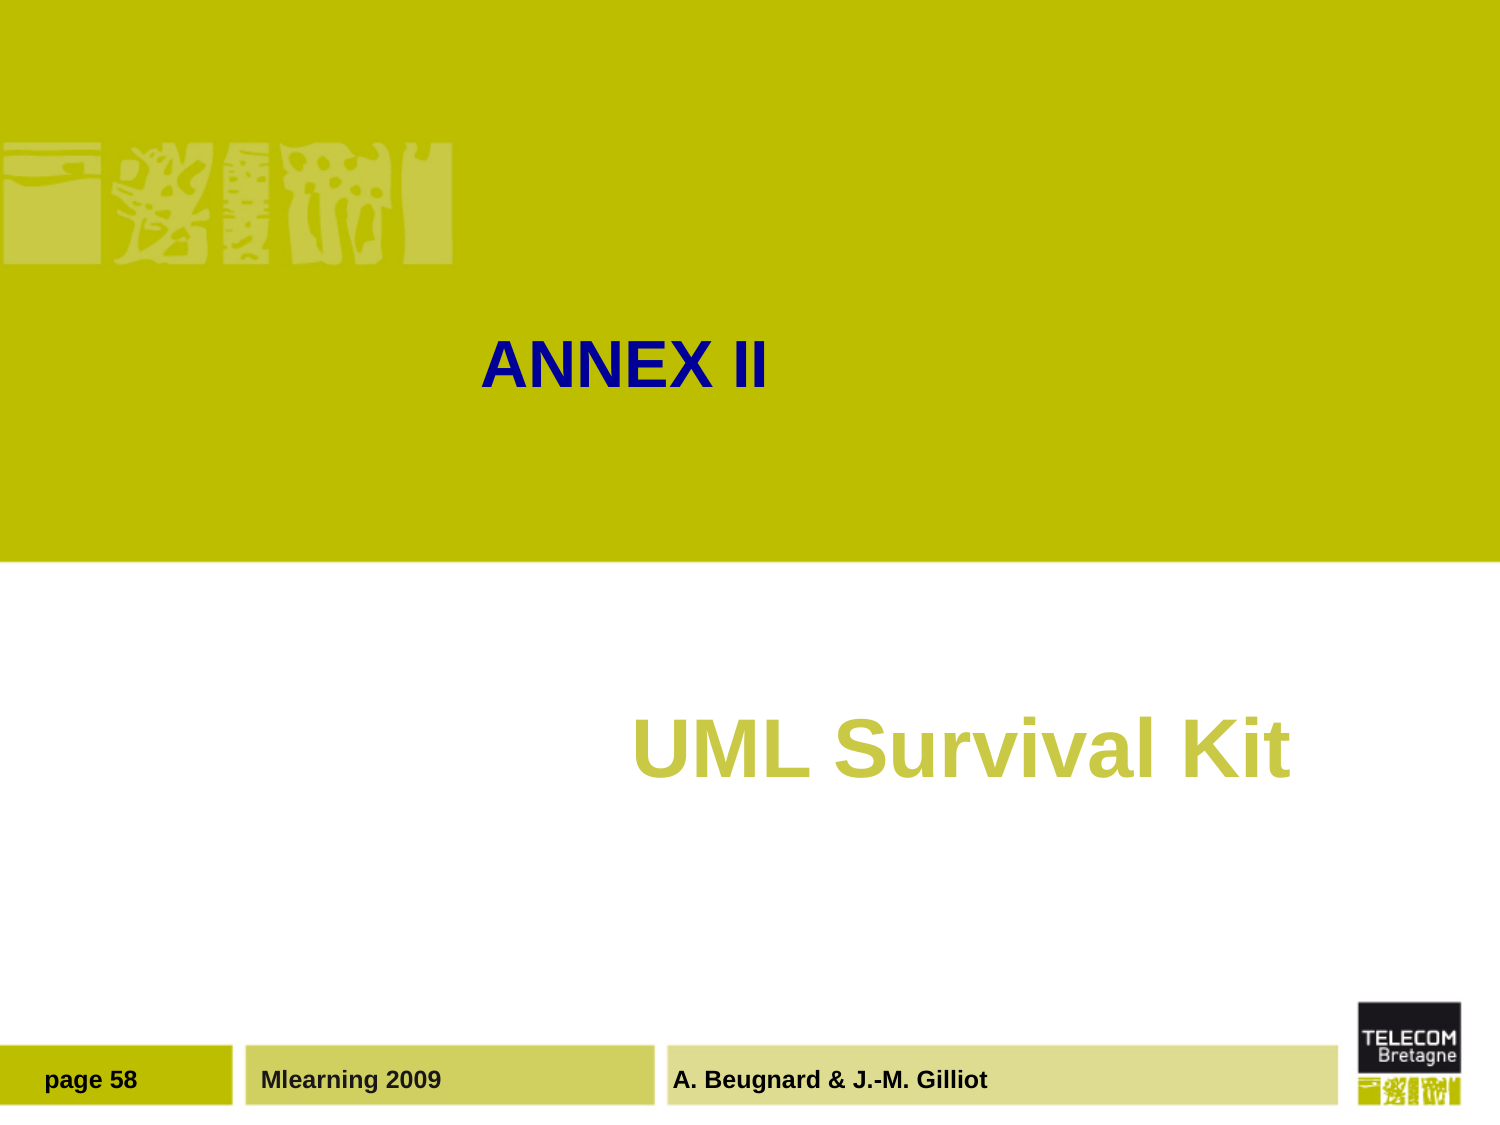

# ANNEX II
UML Survival Kit
58